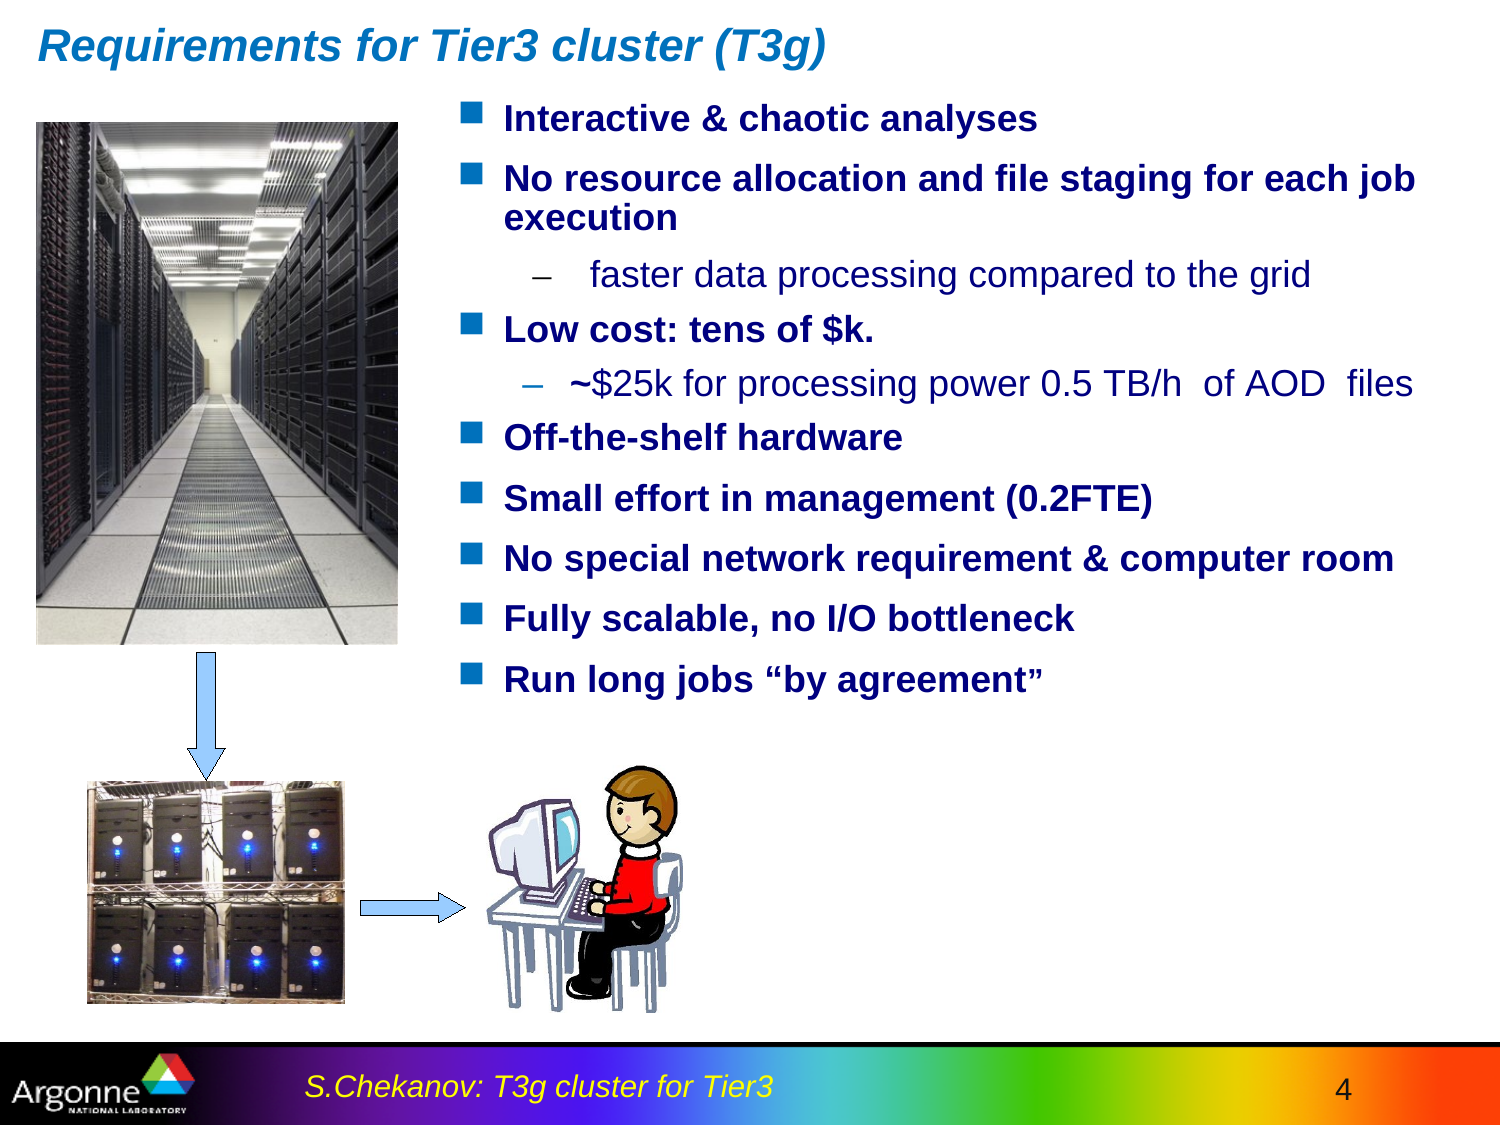

# Requirements for Tier3 cluster (T3g)
Interactive & chaotic analyses
No resource allocation and file staging for each job execution
 faster data processing compared to the grid
Low cost: tens of $k.
~$25k for processing power 0.5 TB/h of AOD files
Off-the-shelf hardware
Small effort in management (0.2FTE)
No special network requirement & computer room
Fully scalable, no I/O bottleneck
Run long jobs “by agreement”